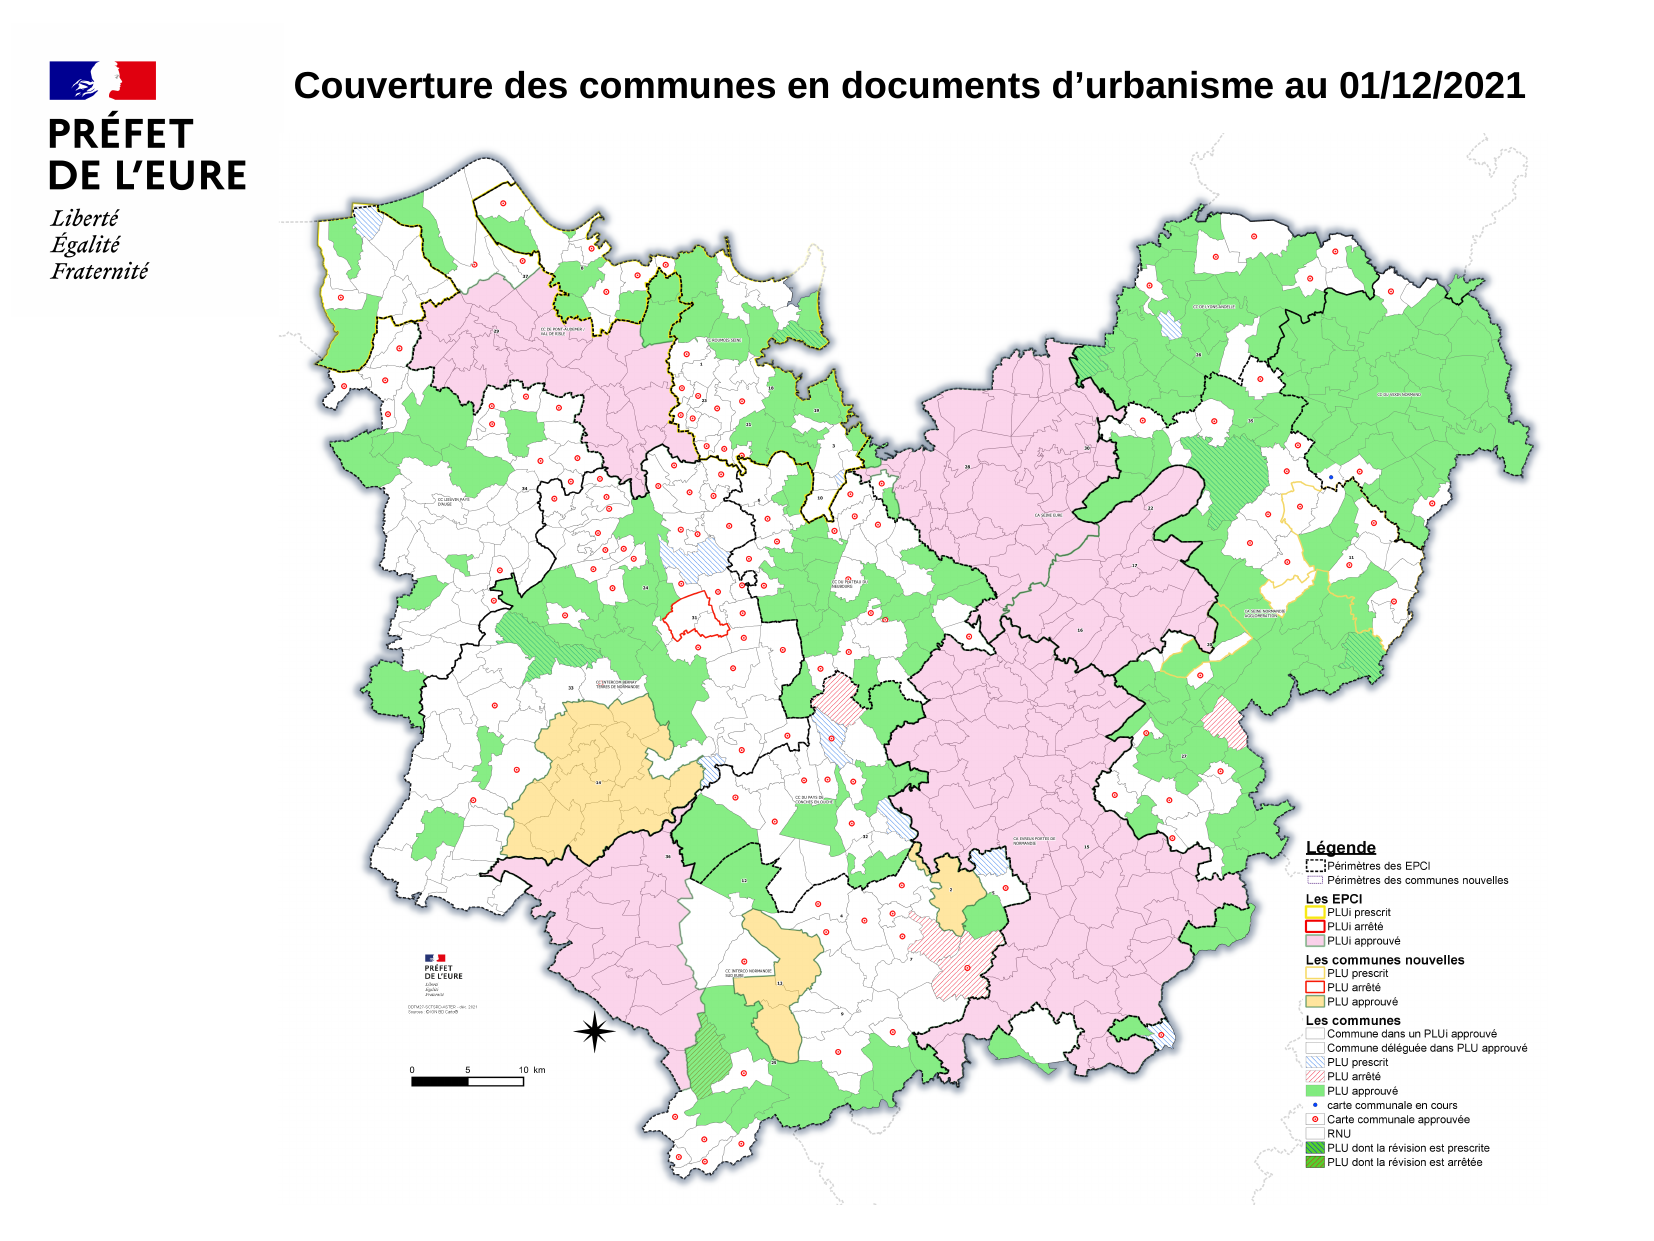

Couverture des communes en documents d’urbanisme au 01/12/2021